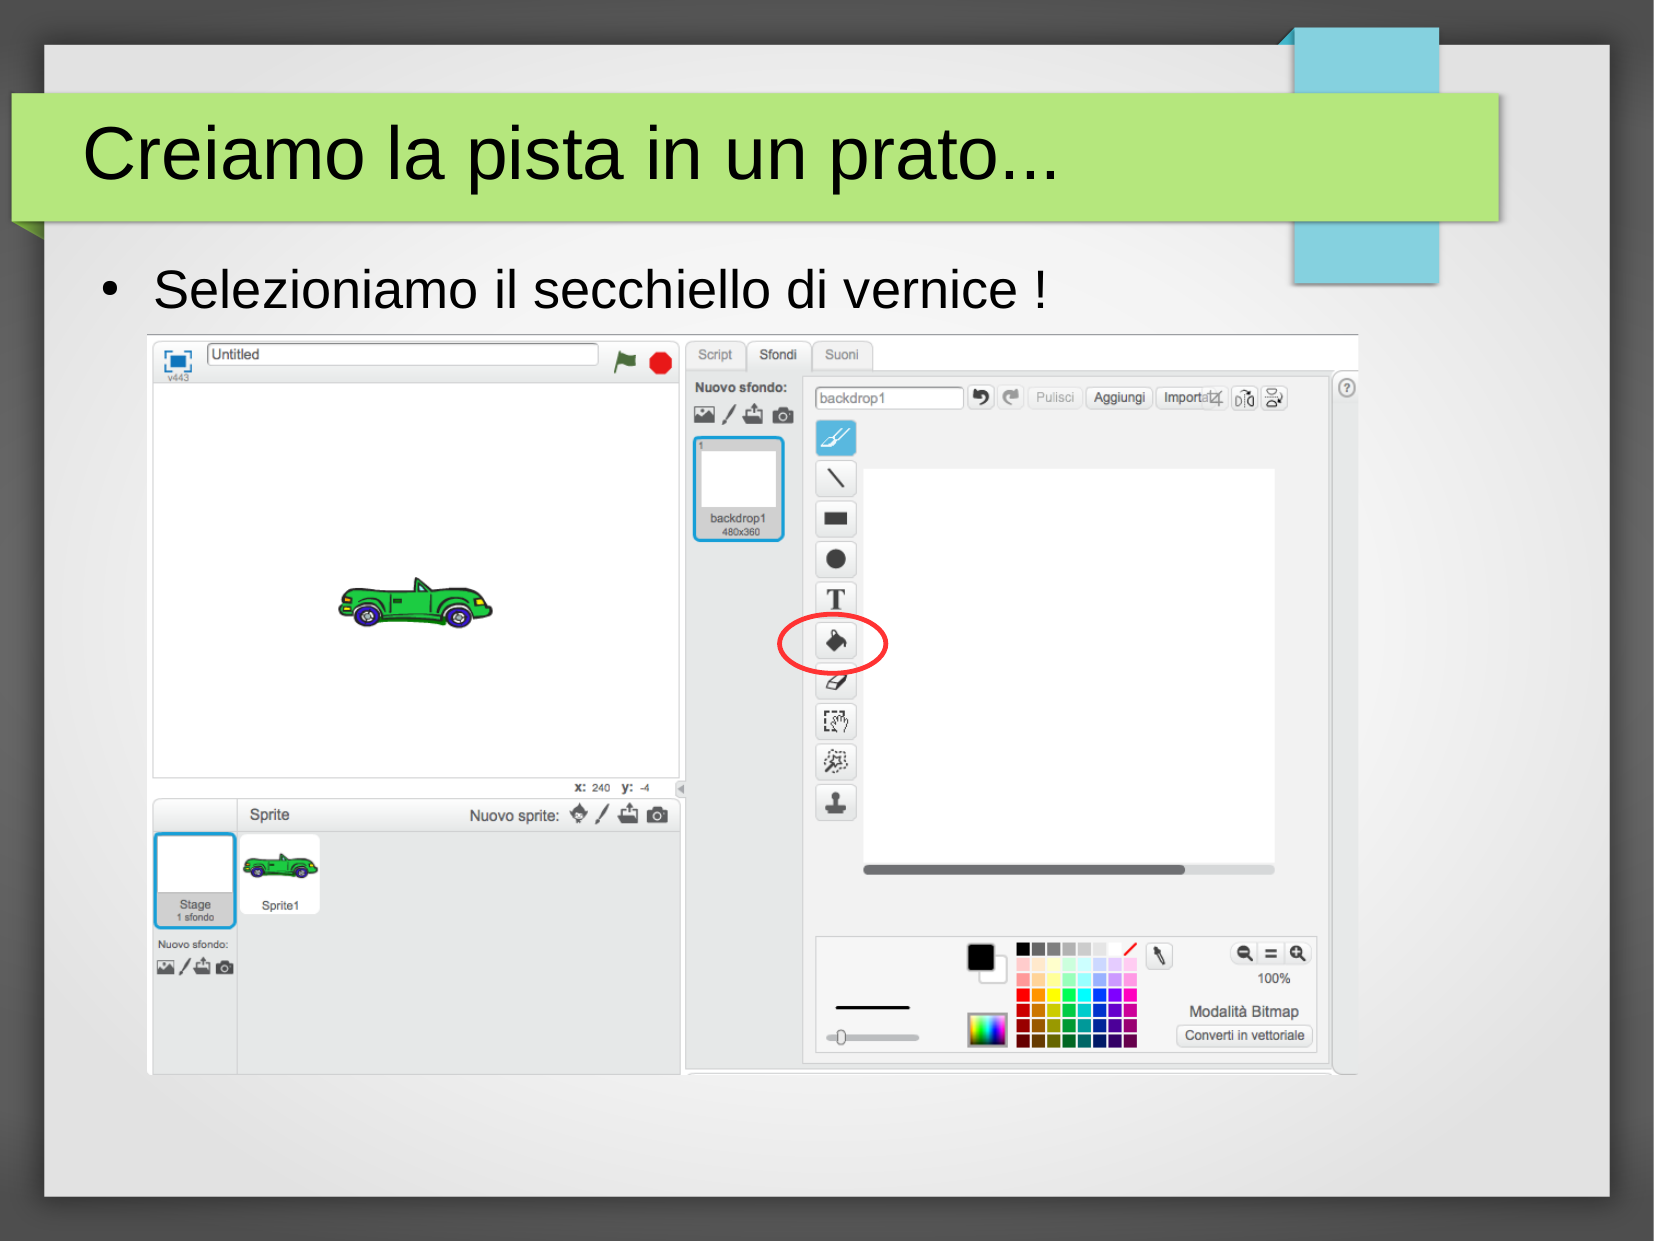

# Creiamo la pista in un prato...
Selezioniamo il secchiello di vernice !